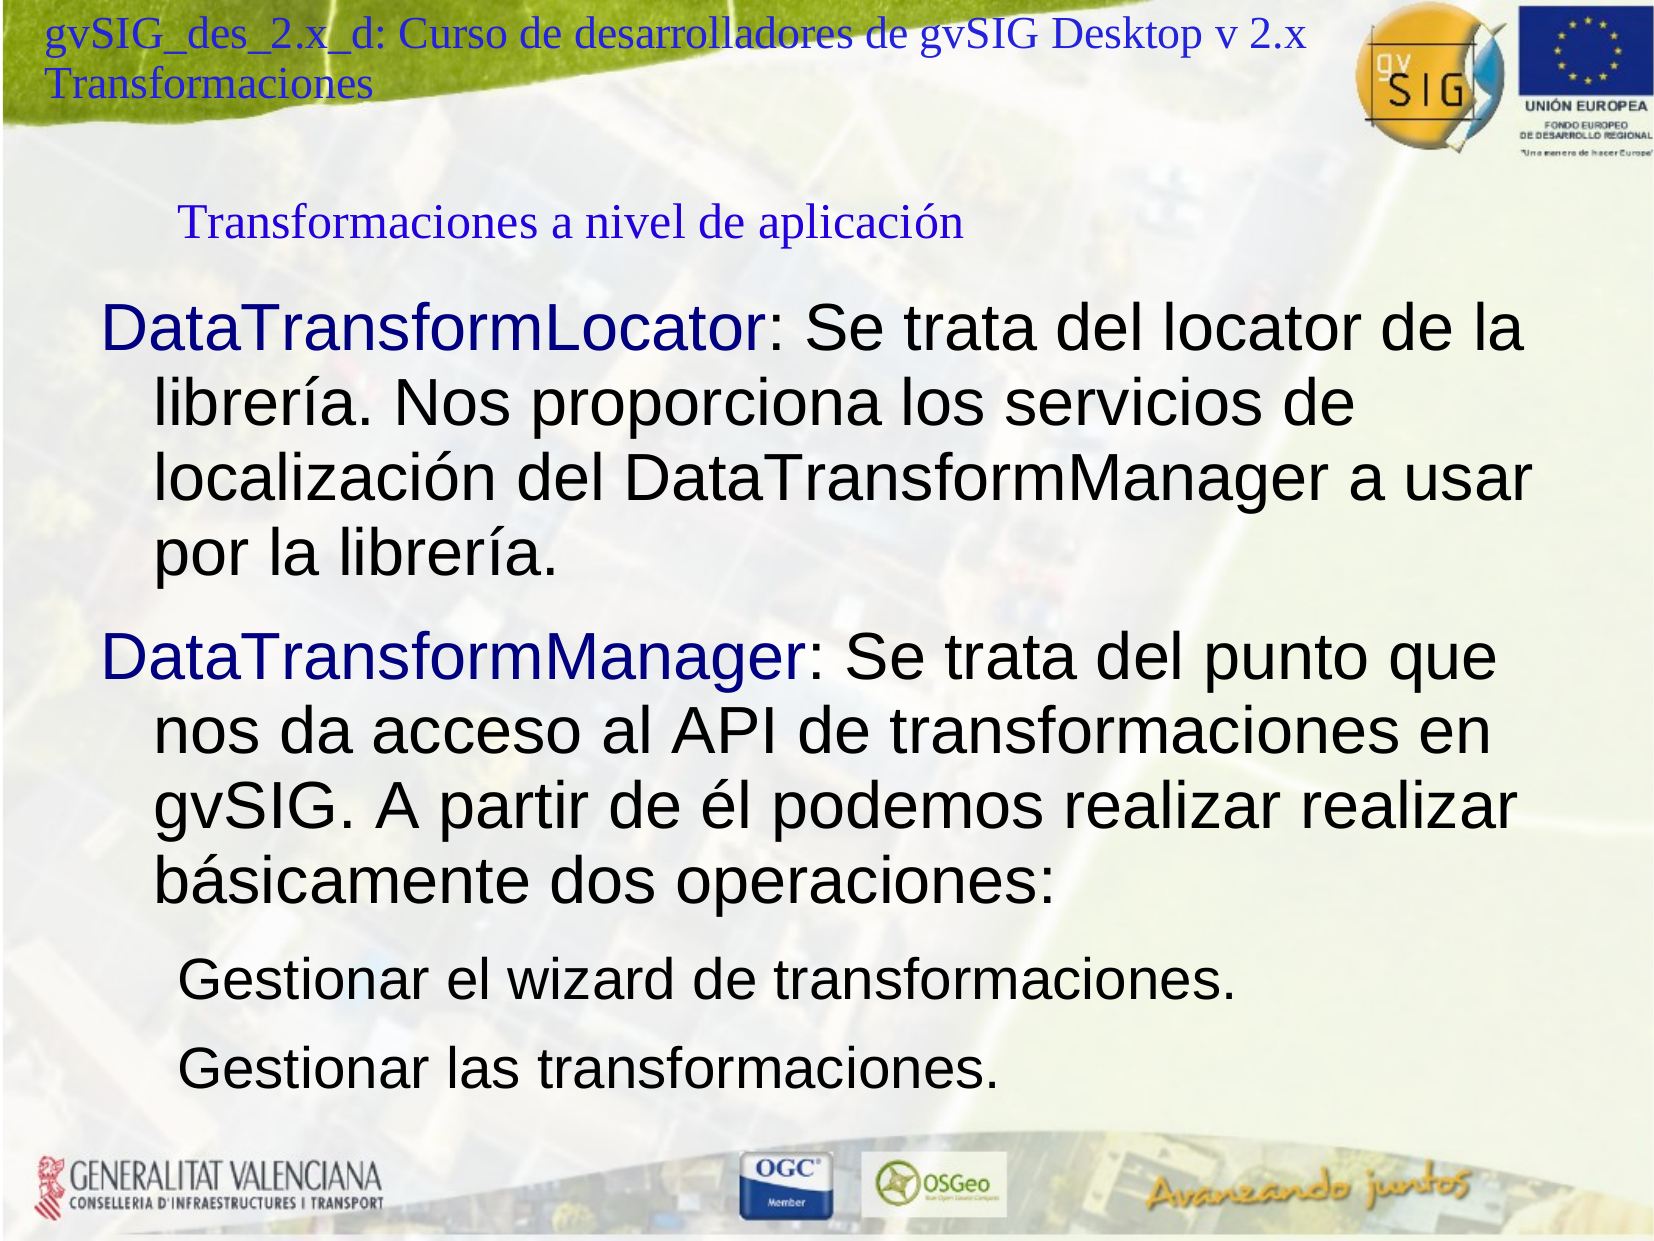

# Transformaciones a nivel de aplicación
DataTransformLocator: Se trata del locator de la librería. Nos proporciona los servicios de localización del DataTransformManager a usar por la librería.
DataTransformManager: Se trata del punto que nos da acceso al API de transformaciones en gvSIG. A partir de él podemos realizar realizar básicamente dos operaciones:
Gestionar el wizard de transformaciones.
Gestionar las transformaciones.